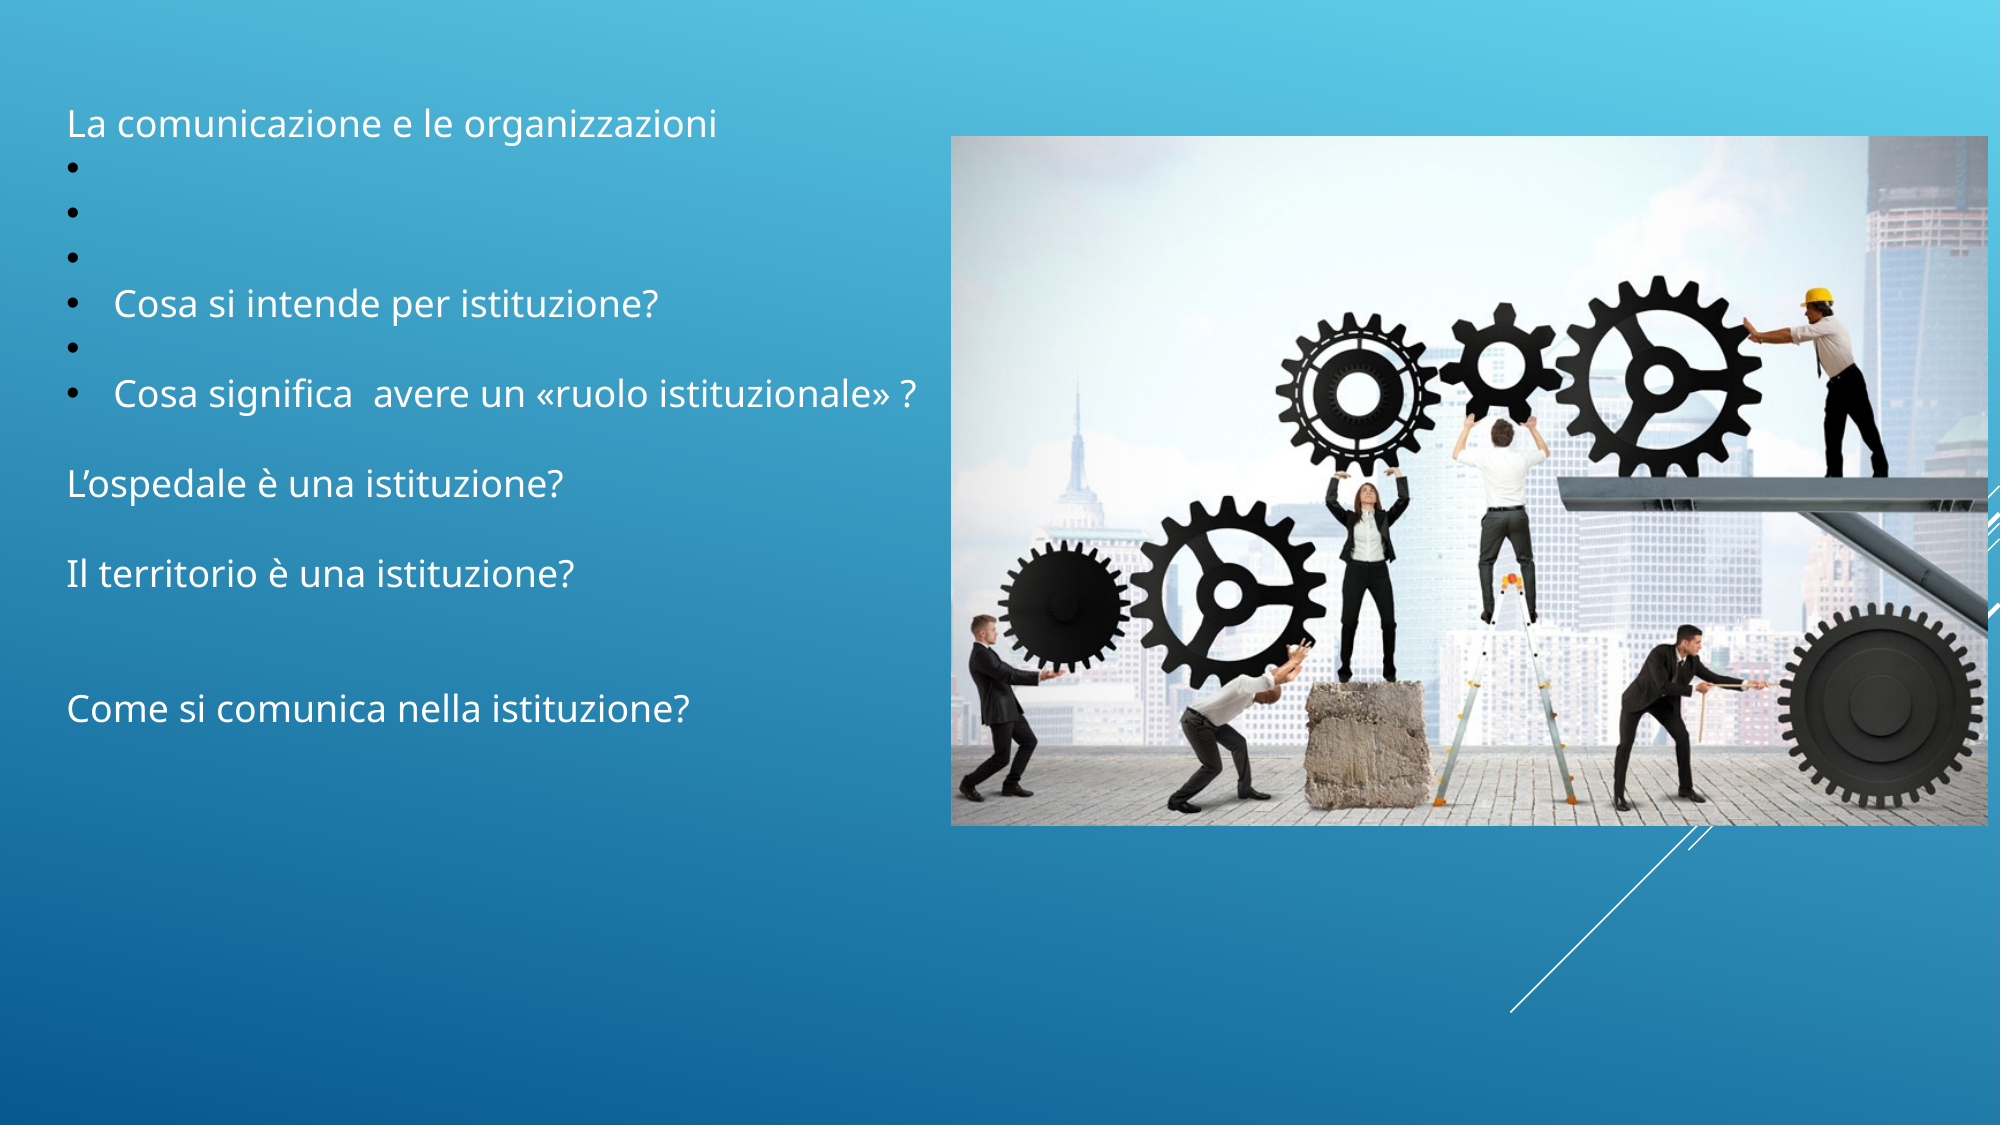

La comunicazione e le organizzazioni
Cosa si intende per istituzione?
Cosa significa avere un «ruolo istituzionale» ?
L’ospedale è una istituzione?
Il territorio è una istituzione?
Come si comunica nella istituzione?